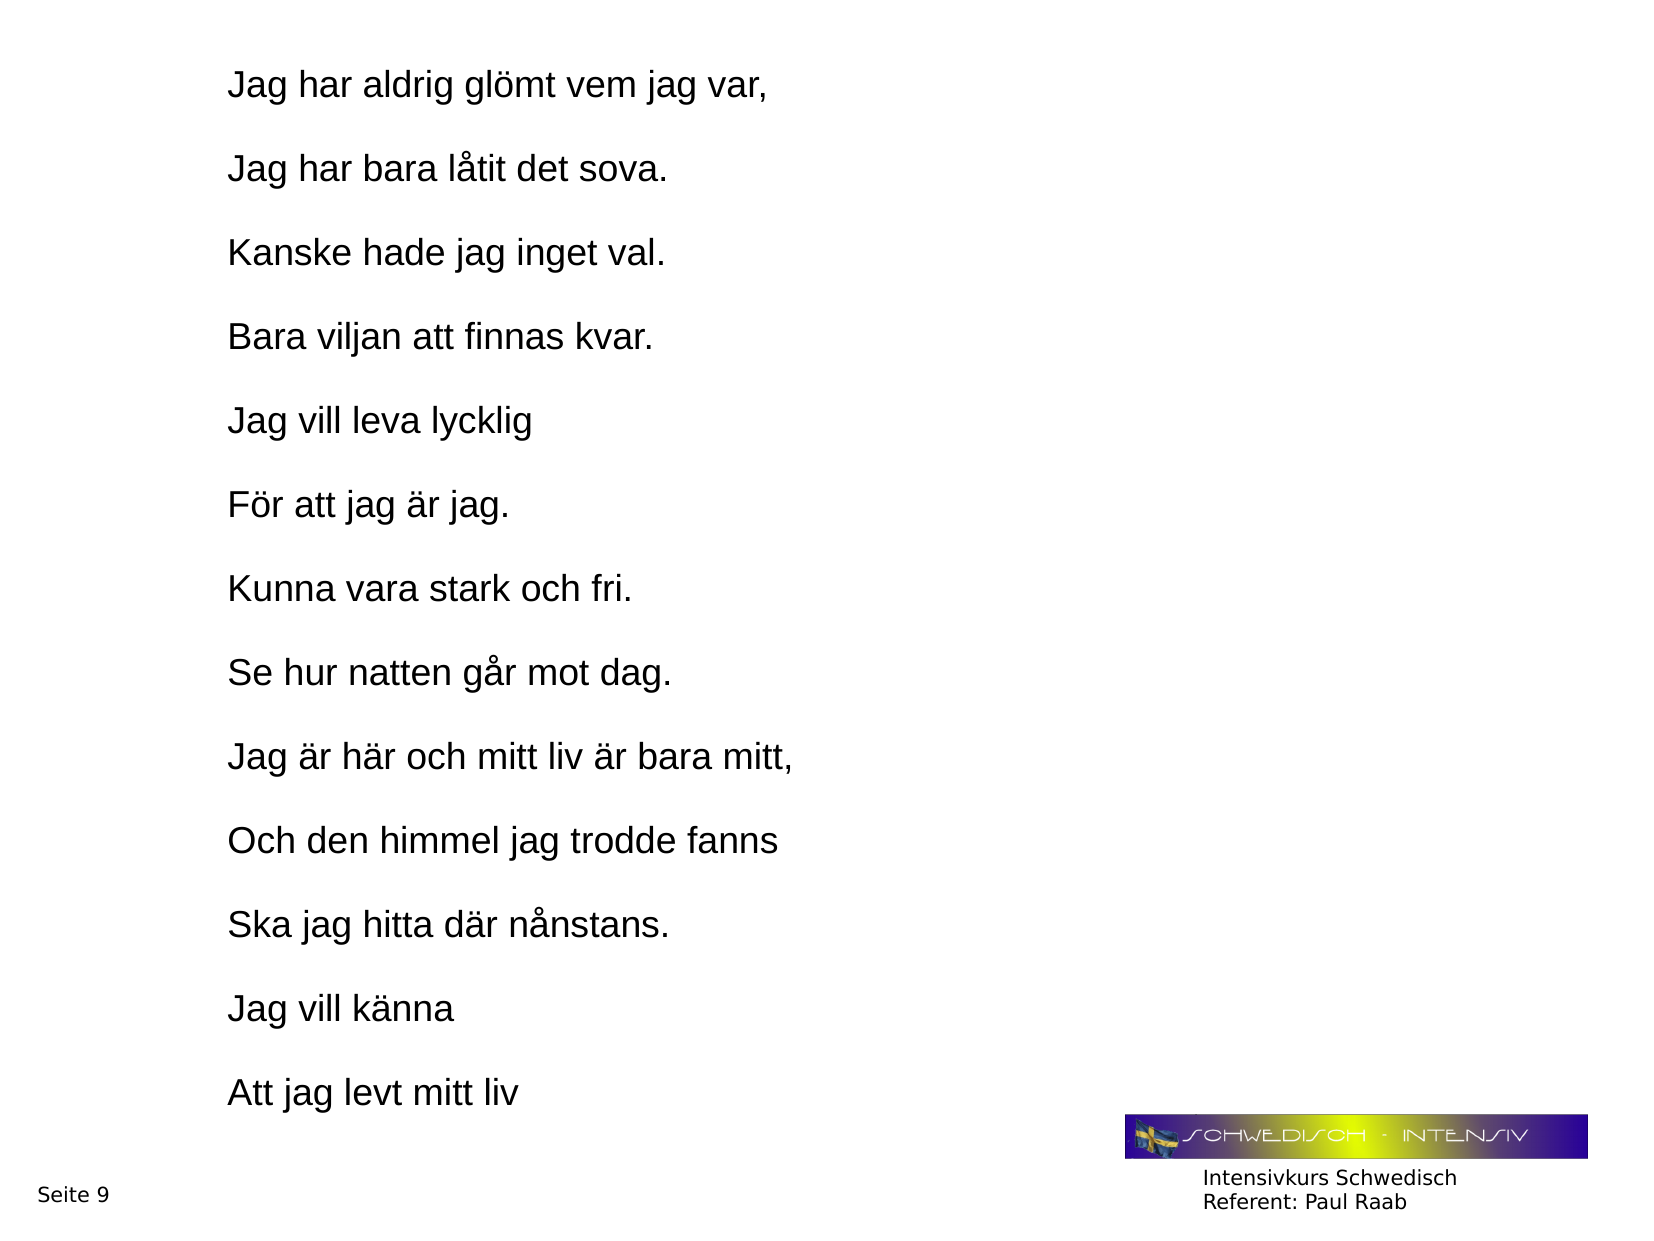

Jag har aldrig glömt vem jag var,
Jag har bara låtit det sova.
Kanske hade jag inget val.
Bara viljan att finnas kvar.
Jag vill leva lycklig
För att jag är jag.
Kunna vara stark och fri.
Se hur natten går mot dag.
Jag är här och mitt liv är bara mitt,
Och den himmel jag trodde fanns
Ska jag hitta där nånstans.
Jag vill känna
Att jag levt mitt liv